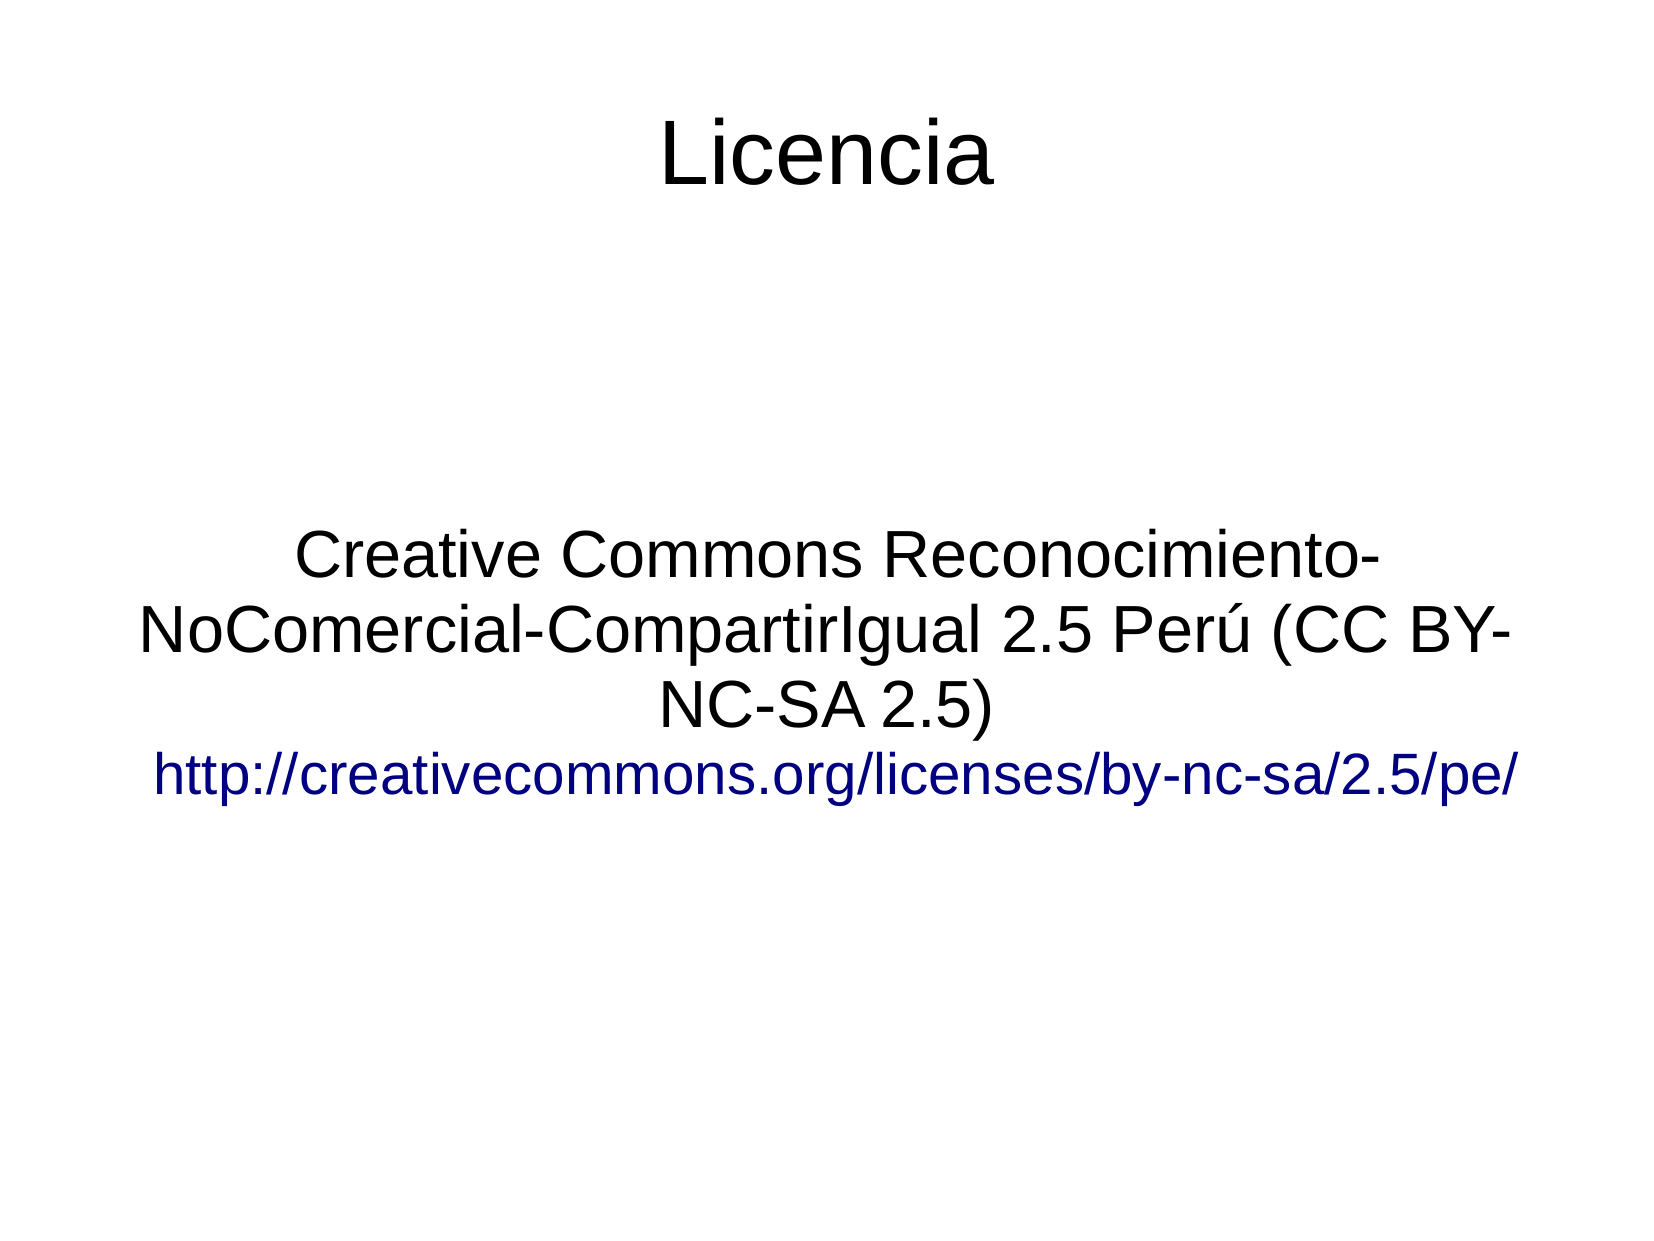

# Licencia
Creative Commons Reconocimiento-NoComercial-CompartirIgual 2.5 Perú (CC BY-NC-SA 2.5)
http://creativecommons.org/licenses/by-nc-sa/2.5/pe/